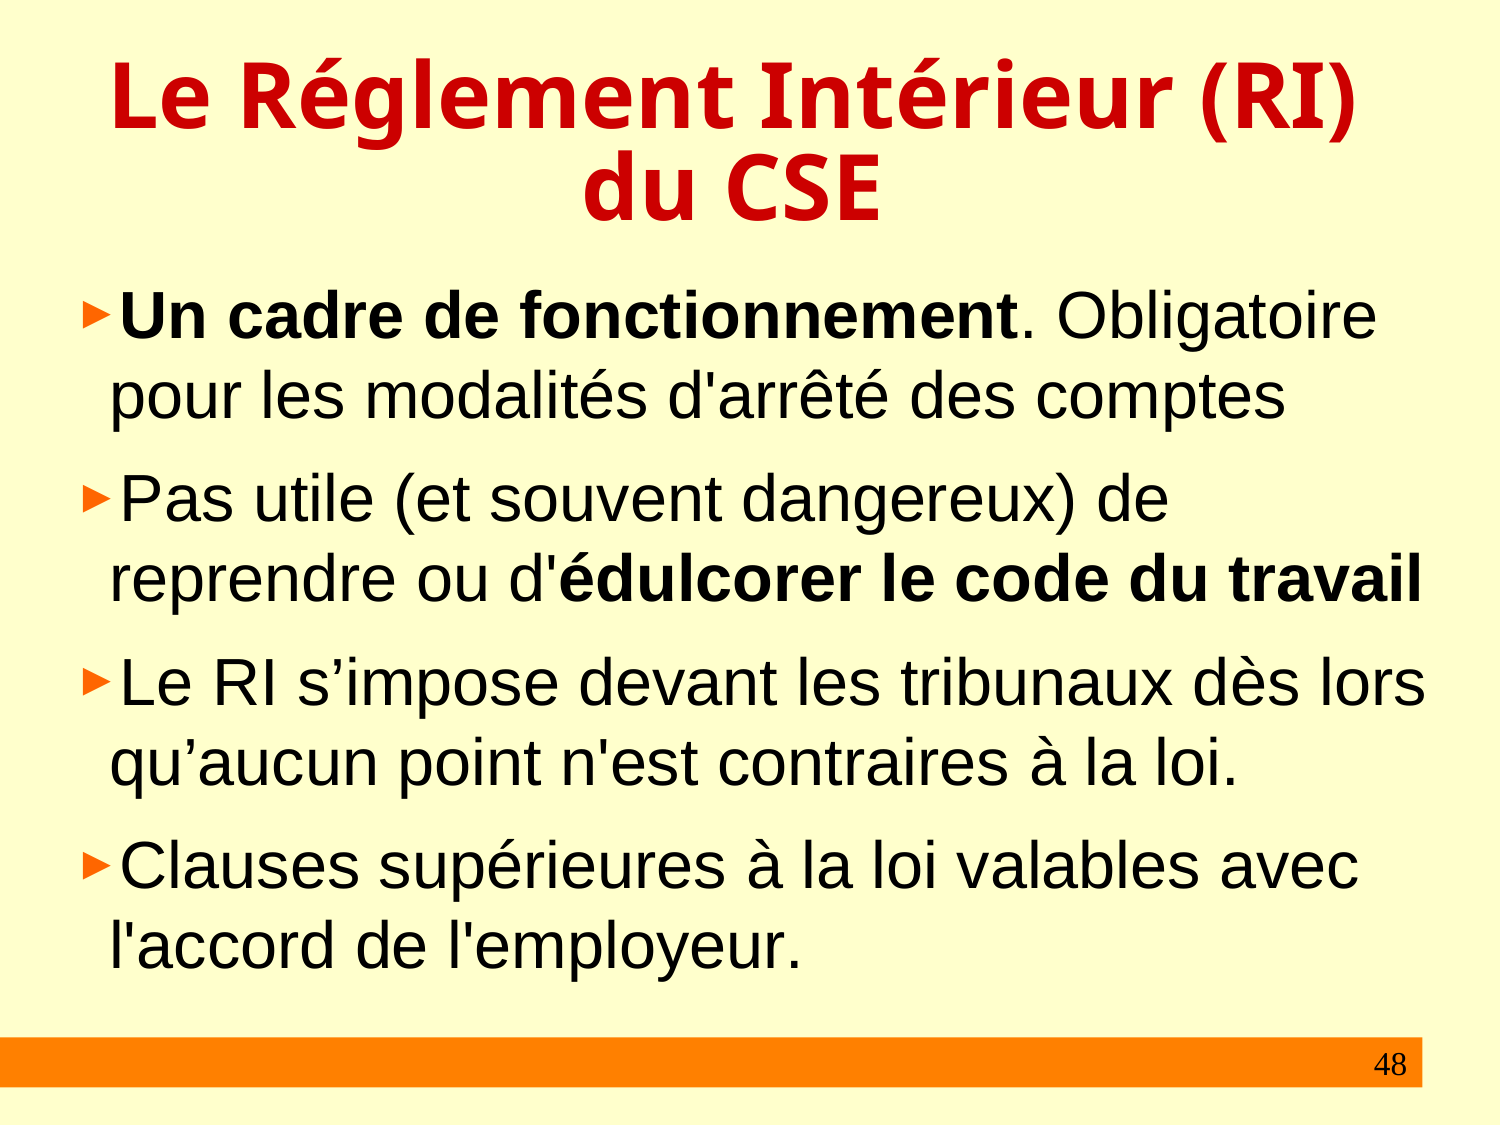

# Le Réglement Intérieur (RI) du CSE
Un cadre de fonctionnement. Obligatoire pour les modalités d'arrêté des comptes
Pas utile (et souvent dangereux) de reprendre ou d'édulcorer le code du travail
Le RI s’impose devant les tribunaux dès lors qu’aucun point n'est contraires à la loi.
Clauses supérieures à la loi valables avec l'accord de l'employeur.